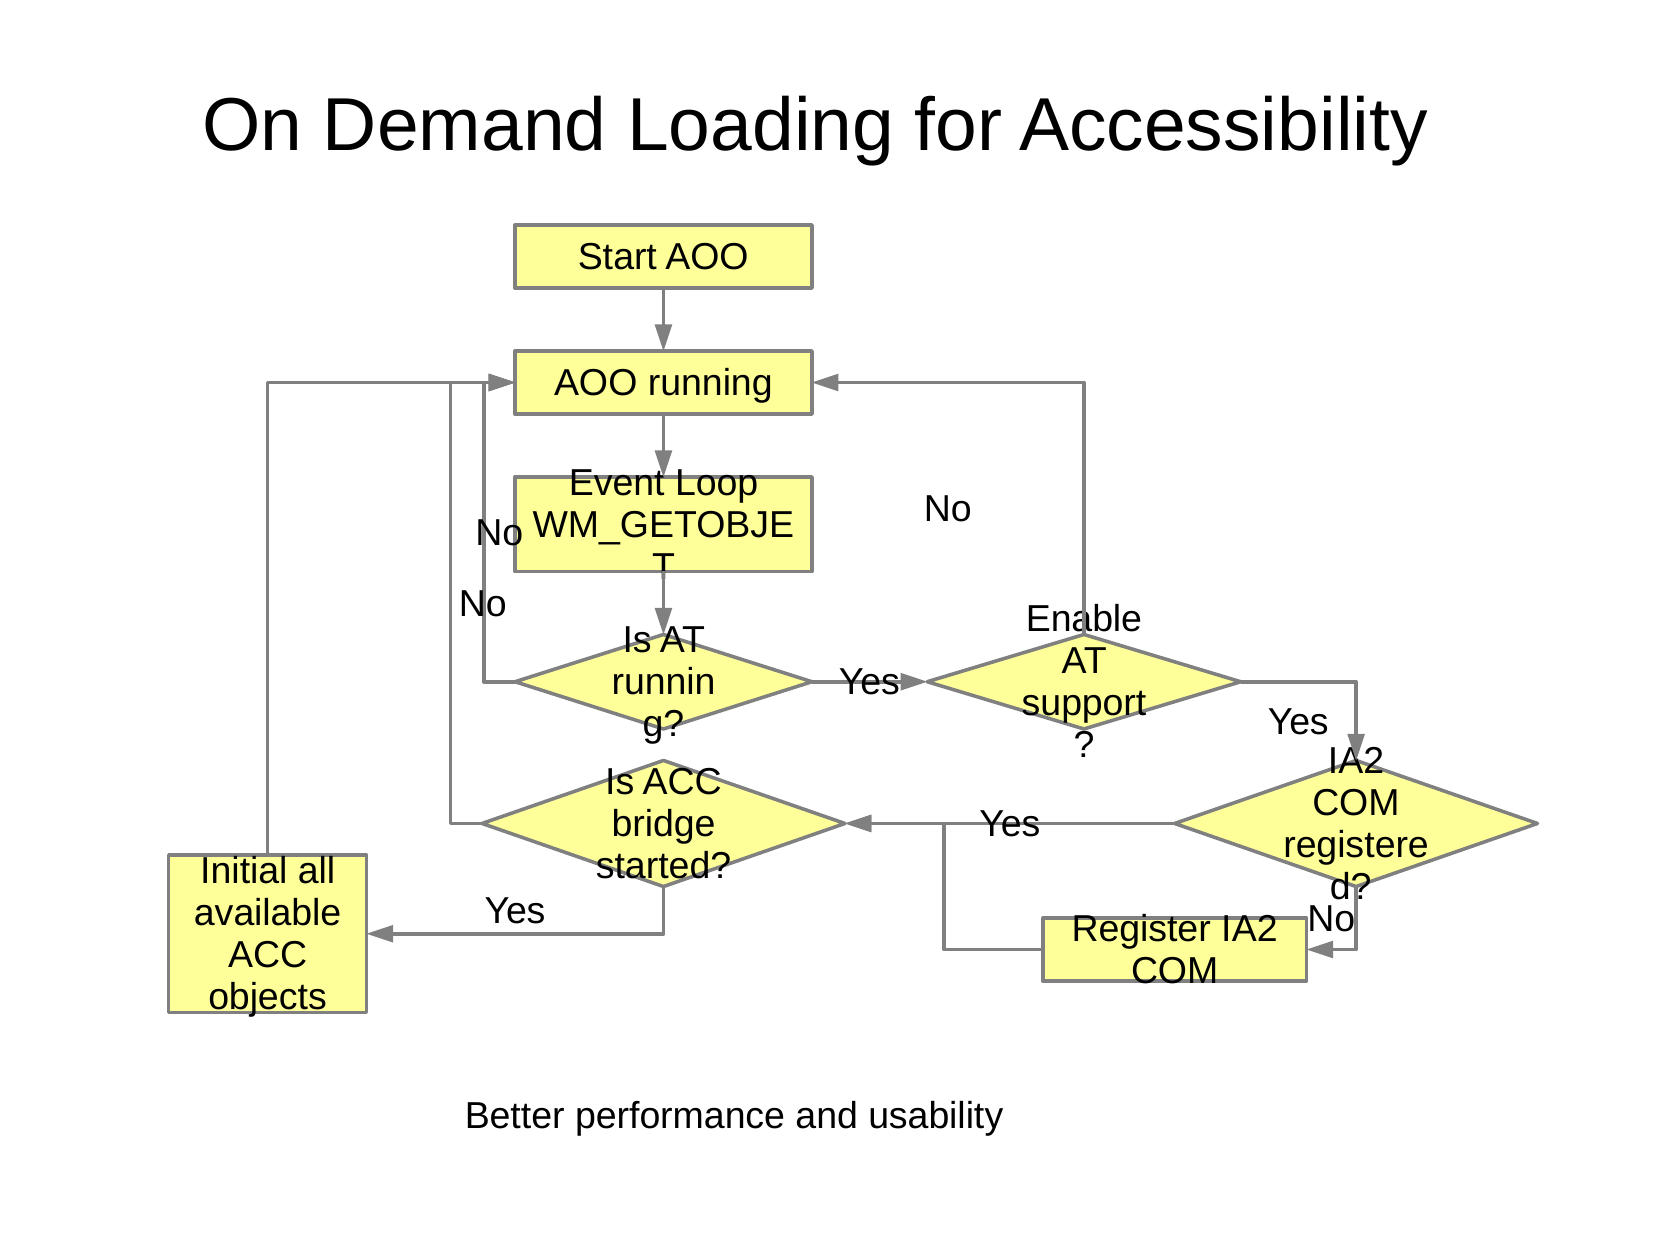

# On Demand Loading for Accessibility
Start AOO
AOO running
Event Loop
WM_GETOBJET
Is AT running?
Enable AT support?
Is ACC bridge started?
IA2 COM registered?
Initial all available ACC objects
Register IA2 COM
Better performance and usability